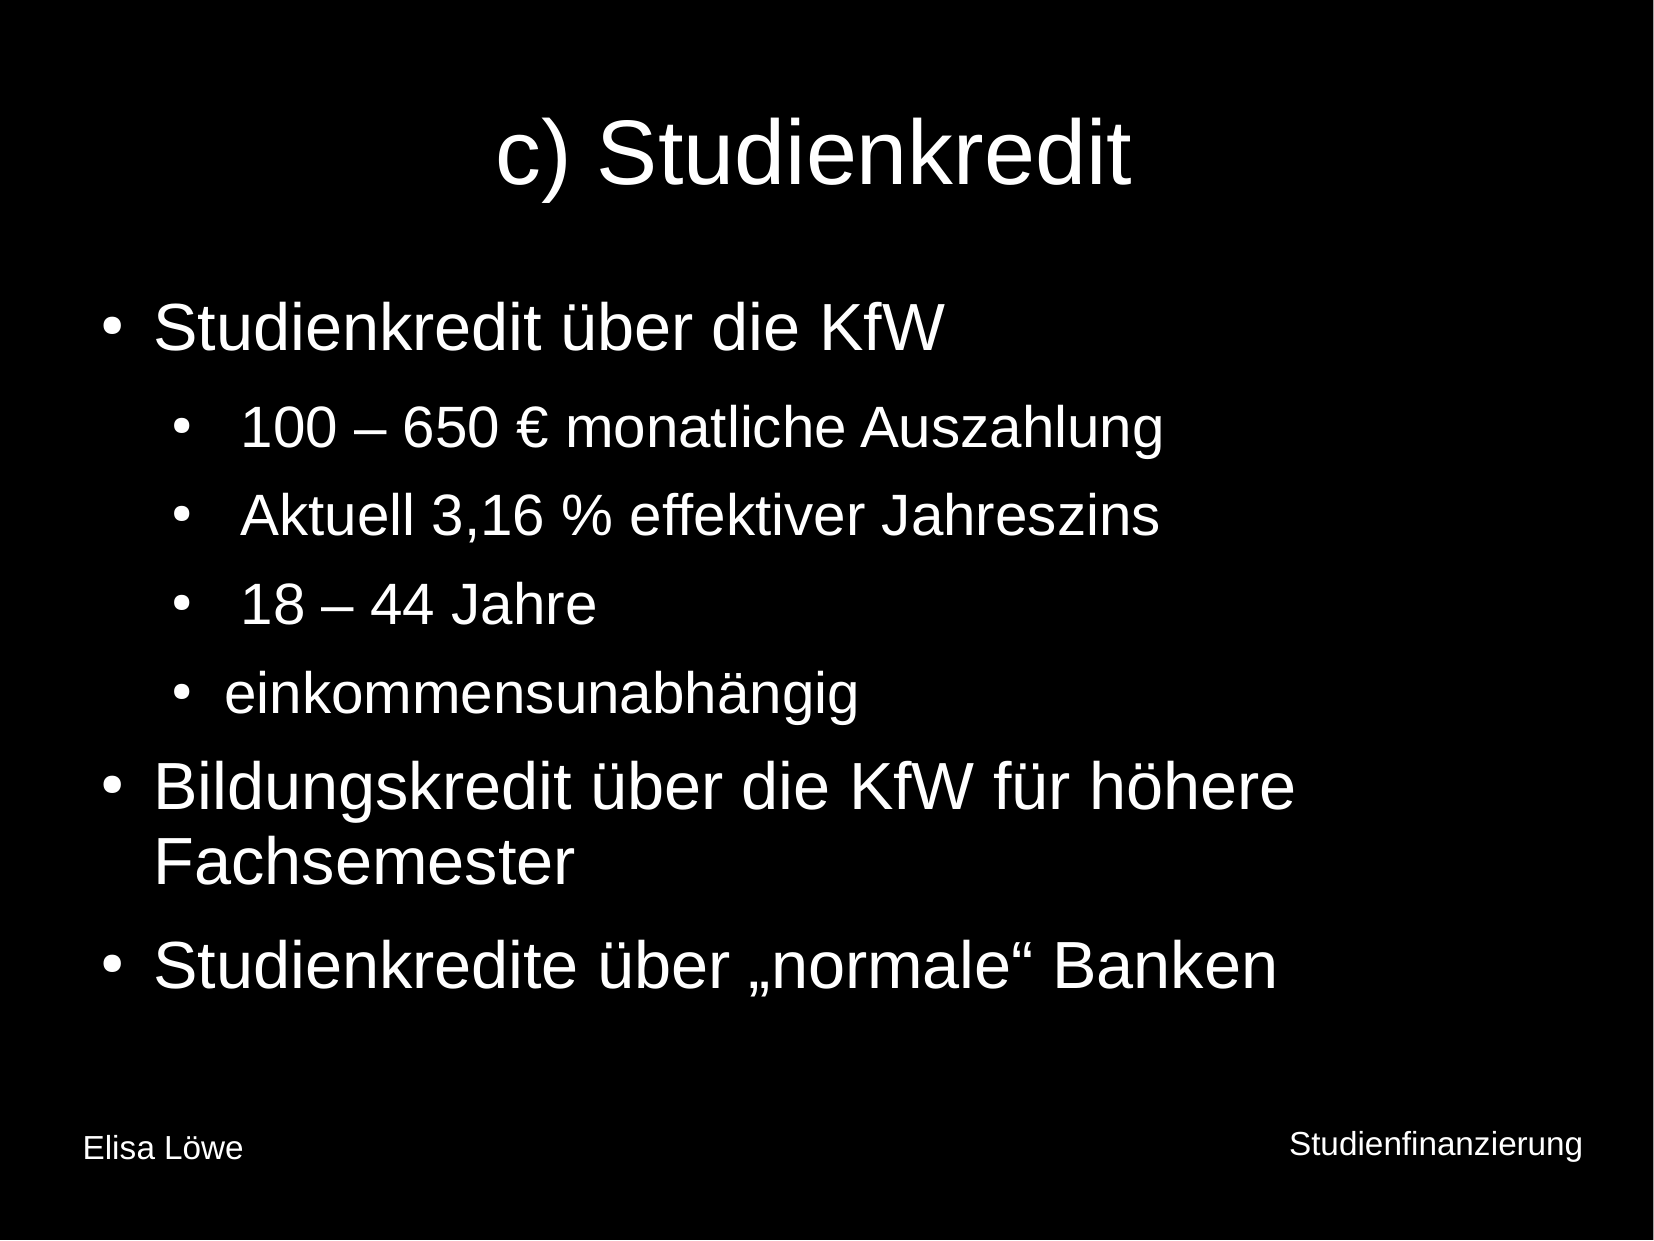

# c) Studienkredit
Studienkredit über die KfW
 100 – 650 € monatliche Auszahlung
 Aktuell 3,16 % effektiver Jahreszins
 18 – 44 Jahre
einkommensunabhängig
Bildungskredit über die KfW für höhere Fachsemester
Studienkredite über „normale“ Banken
 Studienfinanzierung
Elisa Löwe